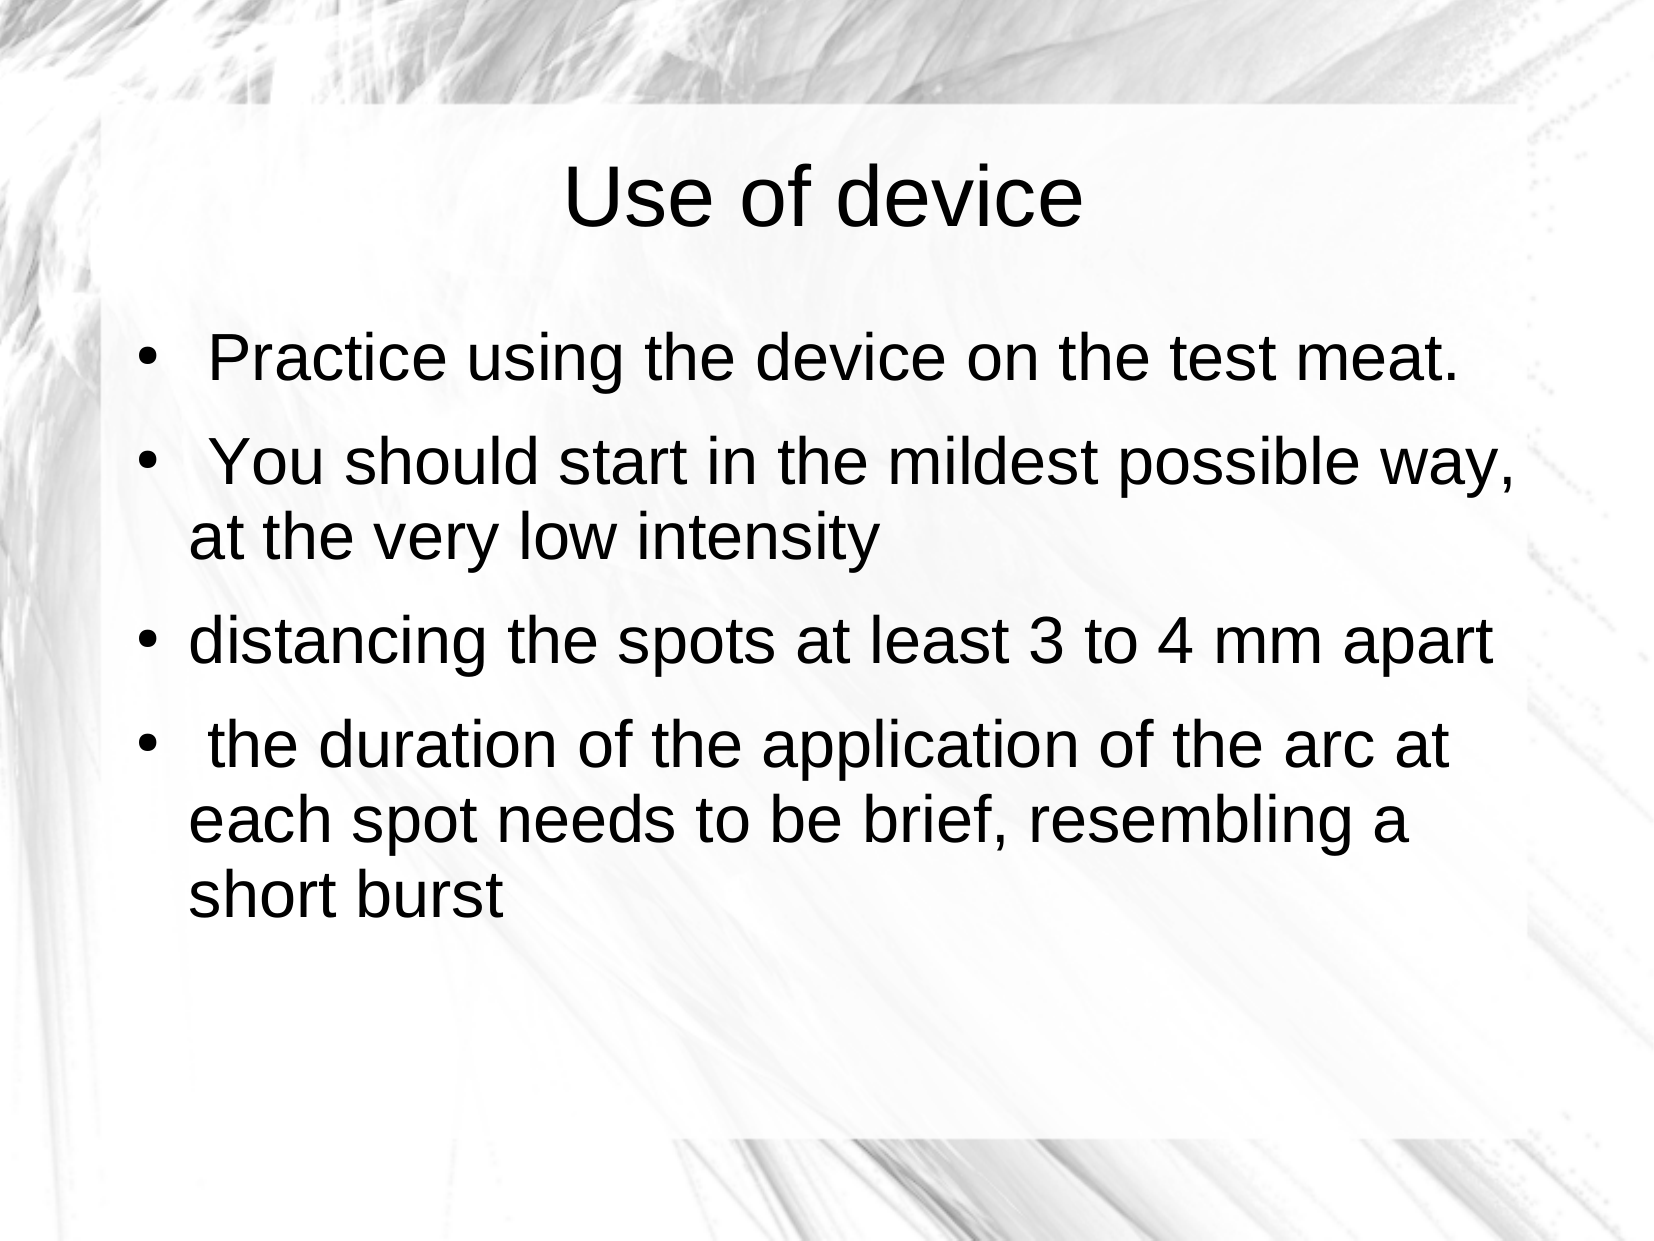

# Use of device
 Practice using the device on the test meat.
 You should start in the mildest possible way, at the very low intensity
distancing the spots at least 3 to 4 mm apart
 the duration of the application of the arc at each spot needs to be brief, resembling a short burst